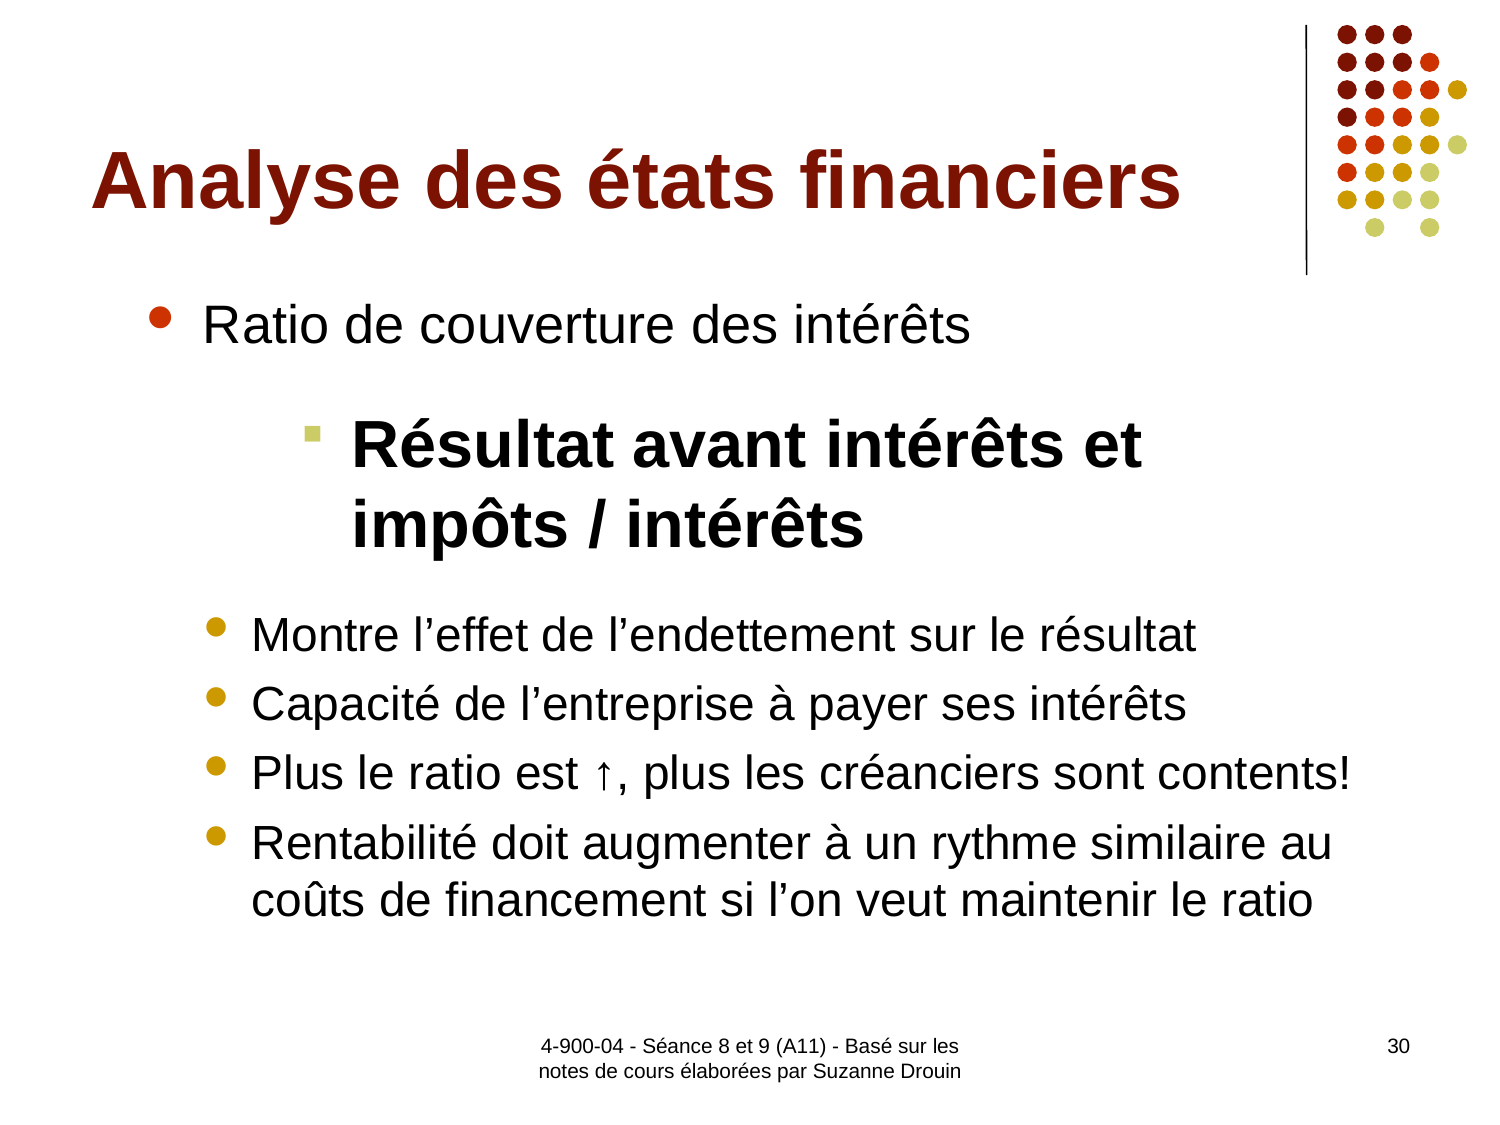

Analyse des états financiers
Ratio de couverture des intérêts
Résultat avant intérêts et impôts / intérêts
Montre l’effet de l’endettement sur le résultat
Capacité de l’entreprise à payer ses intérêts
Plus le ratio est ↑, plus les créanciers sont contents!
Rentabilité doit augmenter à un rythme similaire au coûts de financement si l’on veut maintenir le ratio
4-900-04 - Séance 8 et 9 (A11) - Basé sur les notes de cours élaborées par Suzanne Drouin